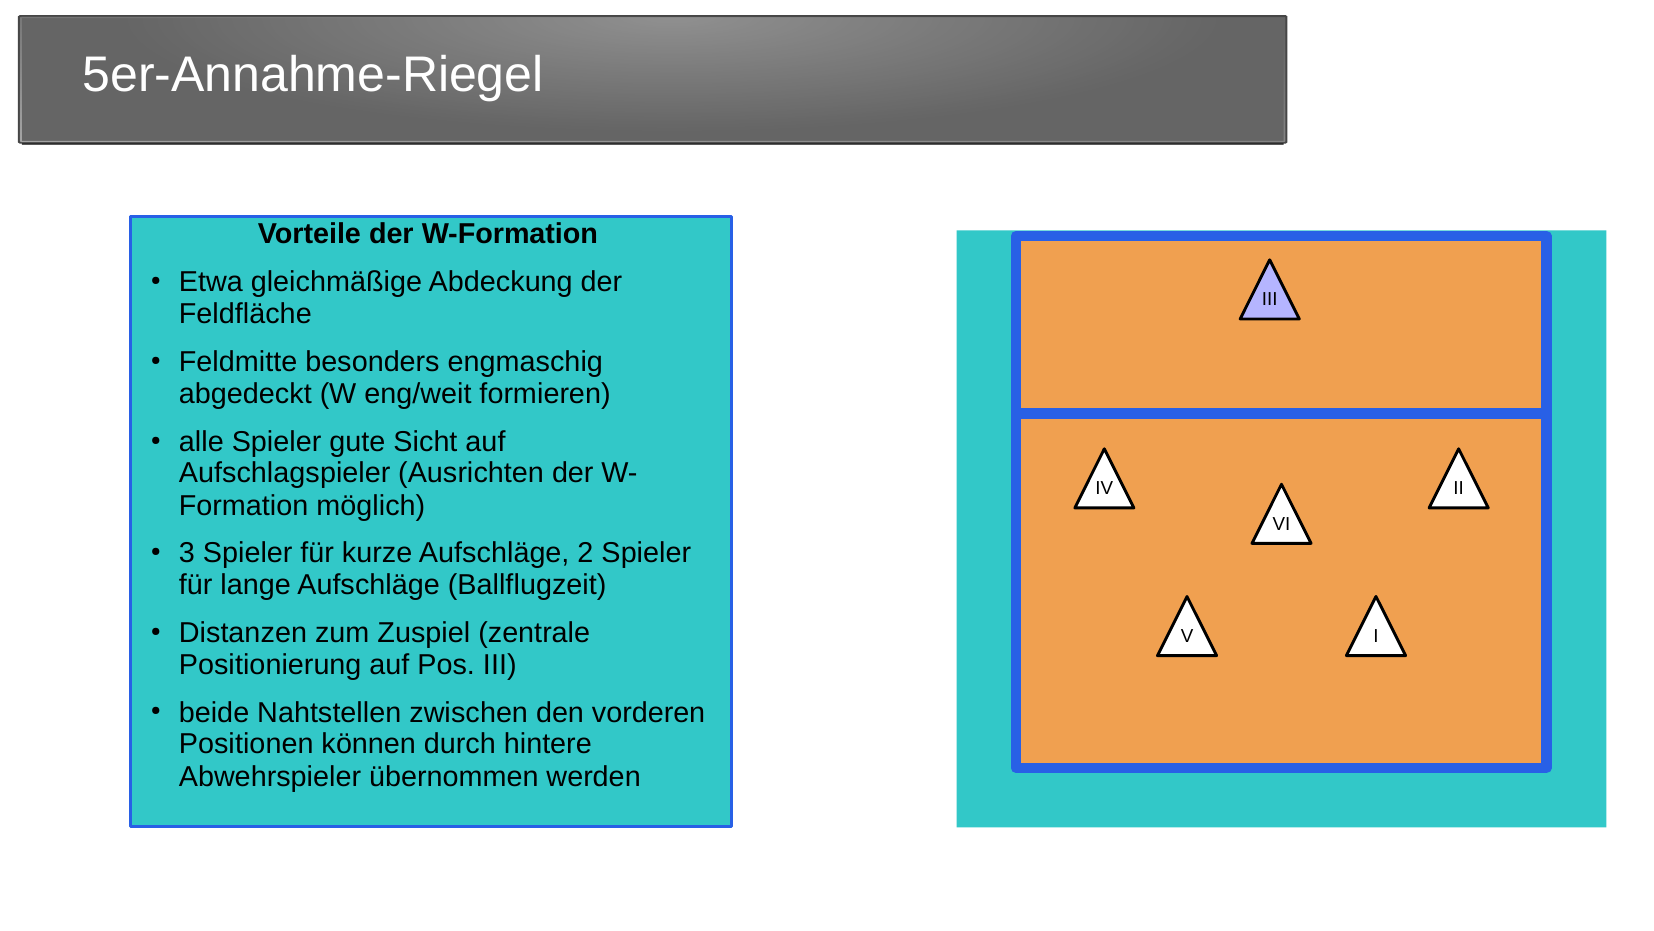

# 5er-Annahme-Riegel
Vorteile der W-Formation
Etwa gleichmäßige Abdeckung der Feldfläche
Feldmitte besonders engmaschig abgedeckt (W eng/weit formieren)
alle Spieler gute Sicht auf Aufschlagspieler (Ausrichten der W-Formation möglich)
3 Spieler für kurze Aufschläge, 2 Spieler für lange Aufschläge (Ballflugzeit)
Distanzen zum Zuspiel (zentrale Positionierung auf Pos. III)
beide Nahtstellen zwischen den vorderen Positionen können durch hintere Abwehrspieler übernommen werden
III
IV
II
VI
I
V
I
I
I
I
I
I
II
II
II
III
III
III
IV
IV
IV
V
V
V
VI
VI
VI